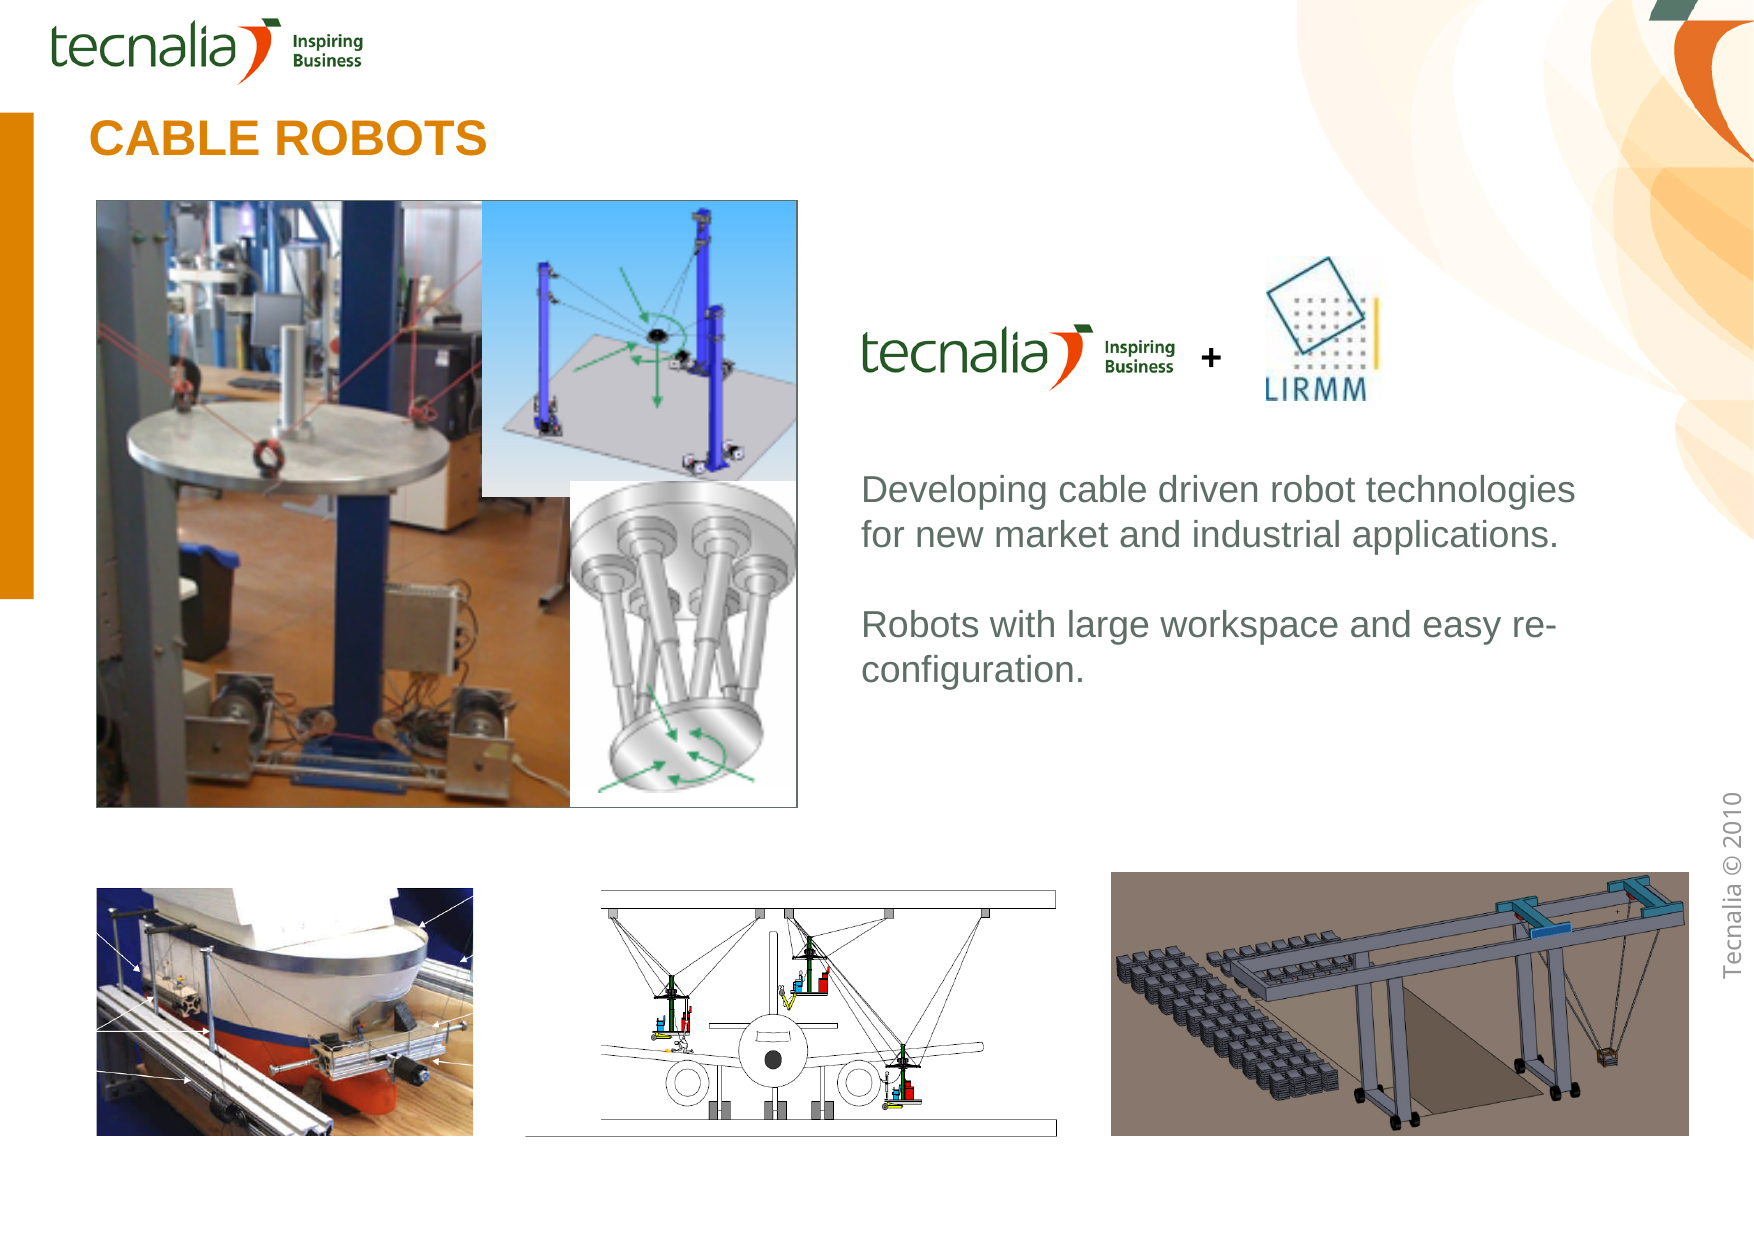

CABLE ROBOTS
+
Developing cable driven robot technologies for new market and industrial applications.
Robots with large workspace and easy re-configuration.